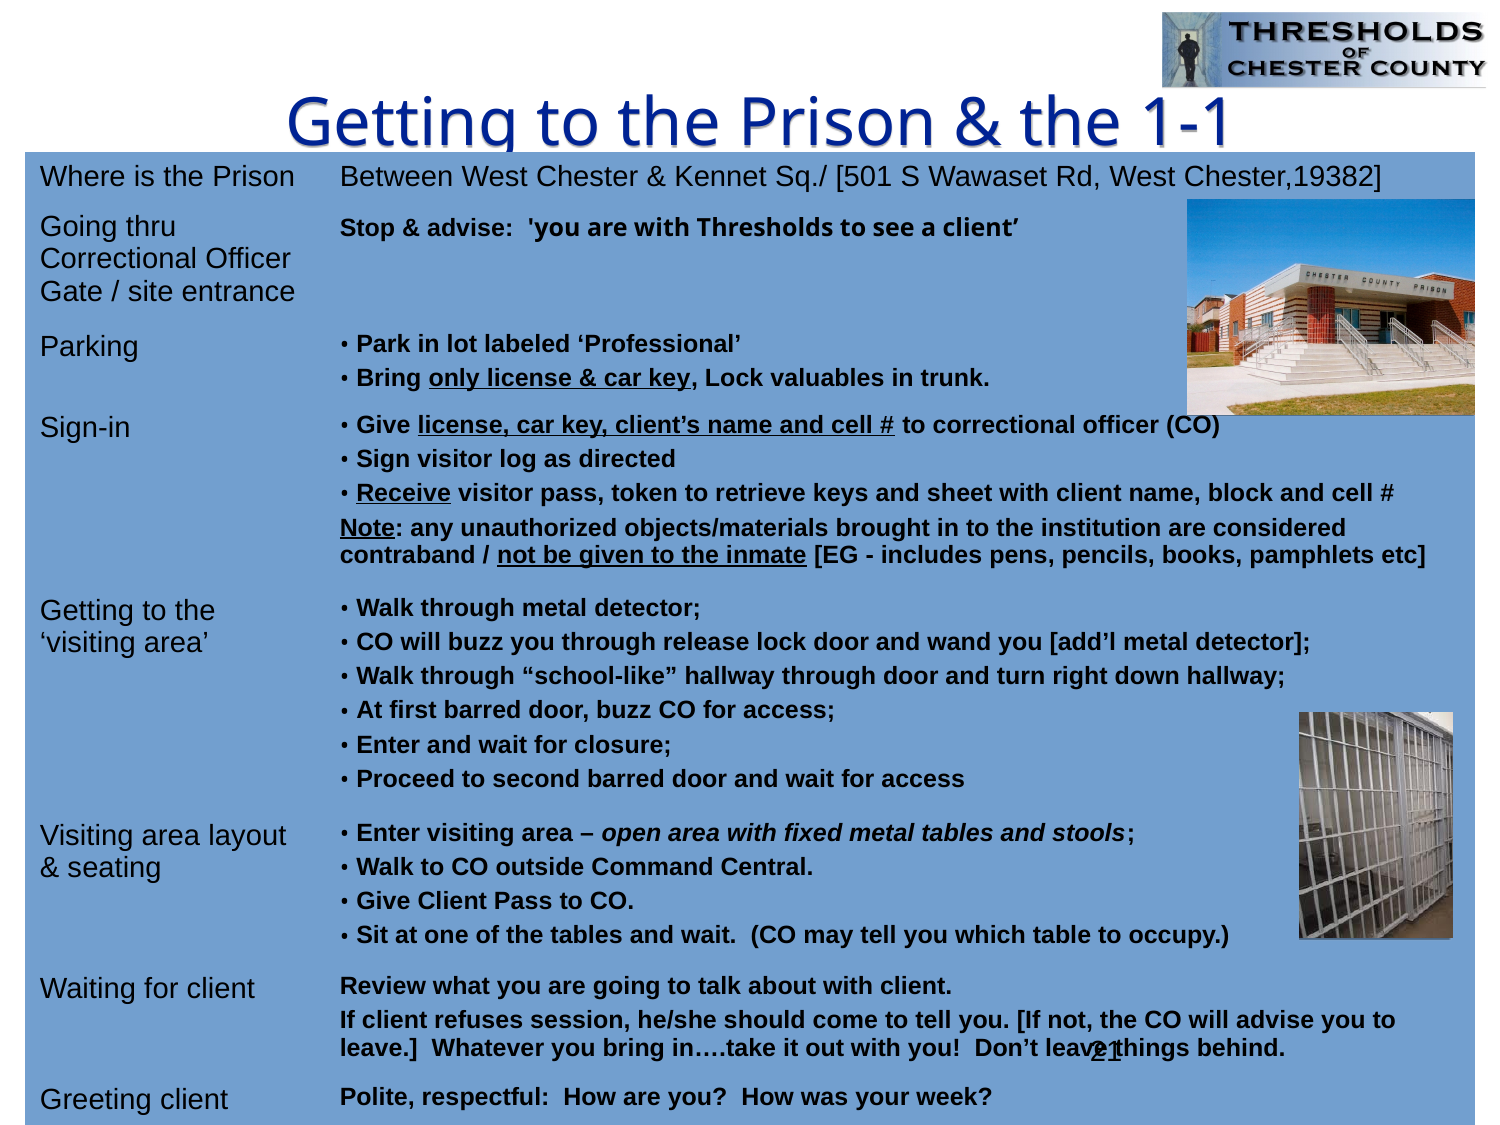

# Getting to the Prison & the 1-1
| Where is the Prison | Between West Chester & Kennet Sq./ [501 S Wawaset Rd, West Chester,19382] |
| --- | --- |
| Going thru Correctional Officer Gate / site entrance | Stop & advise: 'you are with Thresholds to see a client’ |
| Parking | Park in lot labeled ‘Professional’ Bring only license & car key, Lock valuables in trunk. |
| Sign-in | Give license, car key, client’s name and cell # to correctional officer (CO) Sign visitor log as directed Receive visitor pass, token to retrieve keys and sheet with client name, block and cell # Note: any unauthorized objects/materials brought in to the institution are considered contraband / not be given to the inmate [EG - includes pens, pencils, books, pamphlets etc] |
| Getting to the ‘visiting area’ | Walk through metal detector; CO will buzz you through release lock door and wand you [add’l metal detector]; Walk through “school-like” hallway through door and turn right down hallway; At first barred door, buzz CO for access; Enter and wait for closure; Proceed to second barred door and wait for access |
| Visiting area layout & seating | Enter visiting area – open area with fixed metal tables and stools; Walk to CO outside Command Central. Give Client Pass to CO. Sit at one of the tables and wait. (CO may tell you which table to occupy.) |
| Waiting for client | Review what you are going to talk about with client. If client refuses session, he/she should come to tell you. [If not, the CO will advise you to leave.] Whatever you bring in….take it out with you! Don’t leave things behind. |
| Greeting client | Polite, respectful: How are you? How was your week? |
20